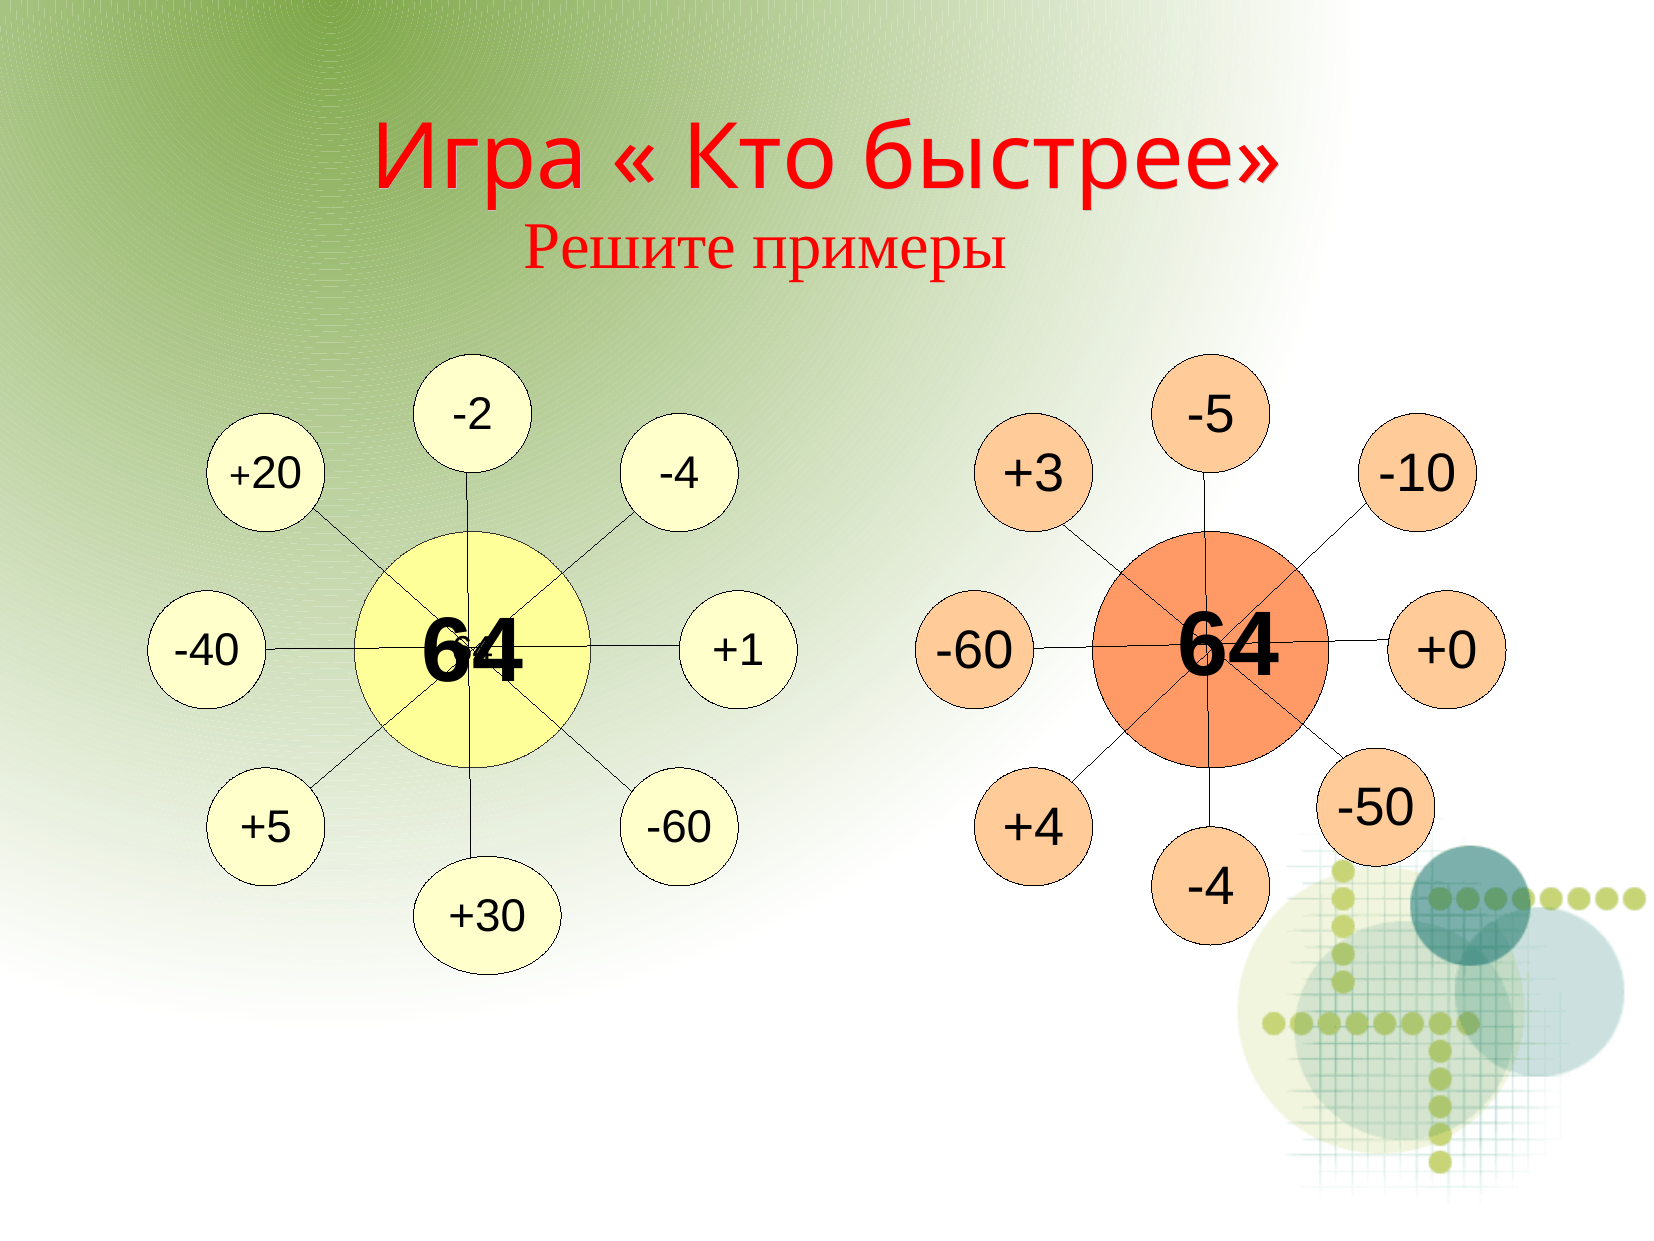

Игра « Кто быстрее»
Решите примеры
#
-2
-5
+20
-4
+3
-10
64
-40
+1
-60
+0
-50
+5
-60
+4
-4
+30